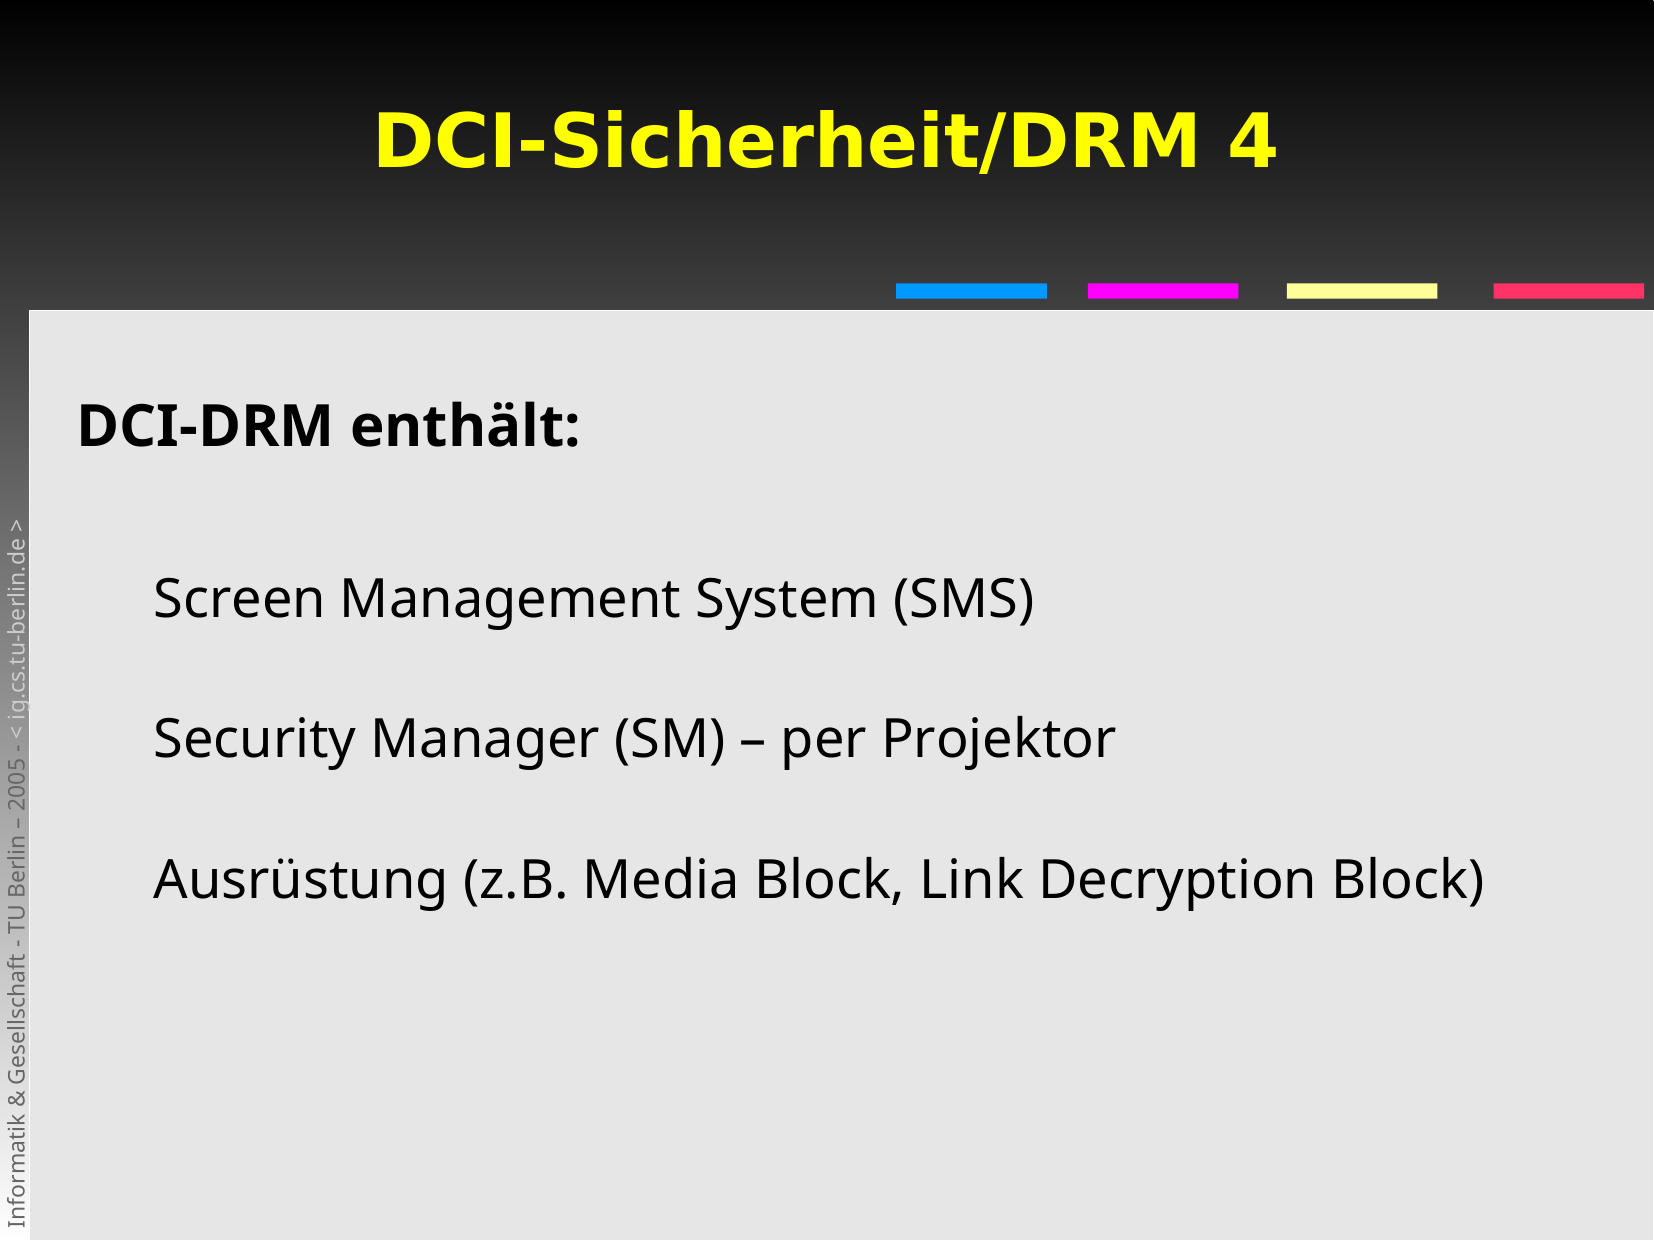

# DCI-Sicherheit/DRM 4
DCI-DRM enthält:
Screen Management System (SMS)
Security Manager (SM) – per Projektor
Ausrüstung (z.B. Media Block, Link Decryption Block)